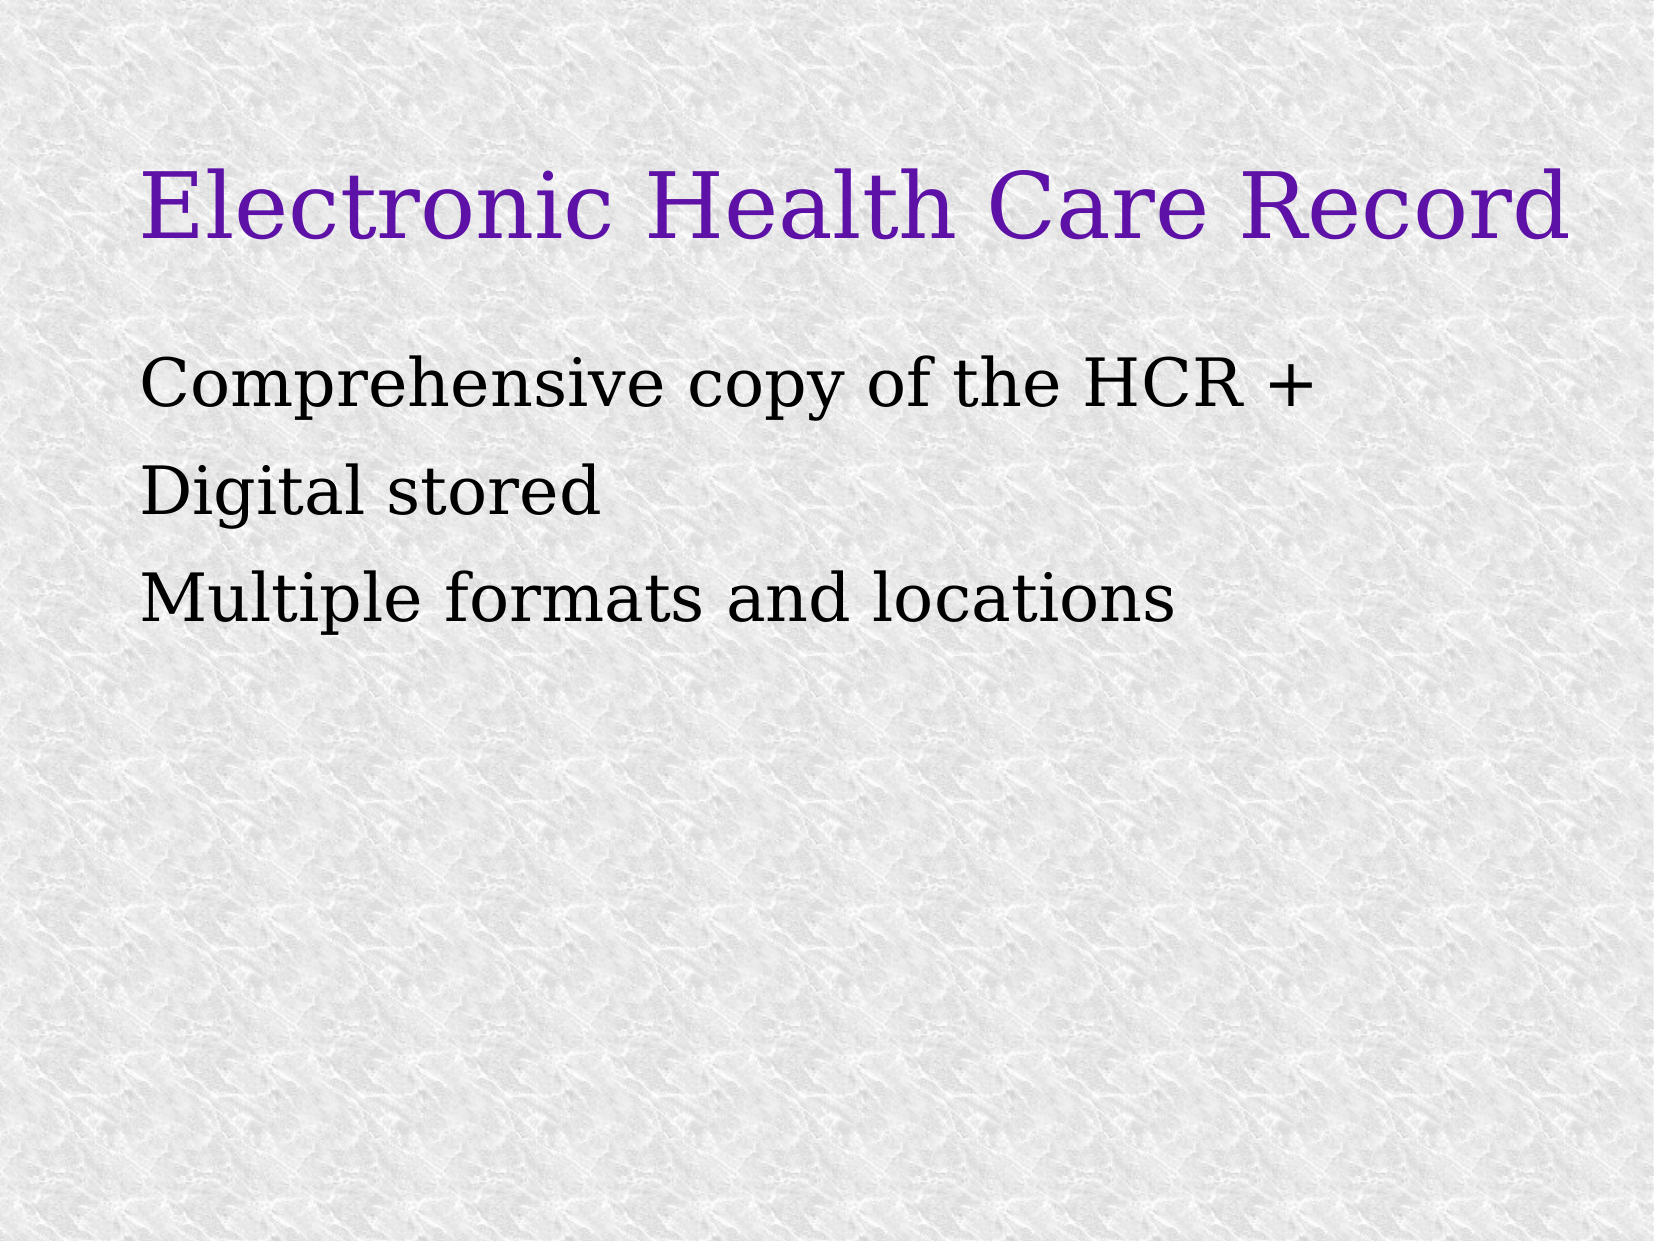

# Electronic Health Care Record
Comprehensive copy of the HCR +
Digital stored
Multiple formats and locations